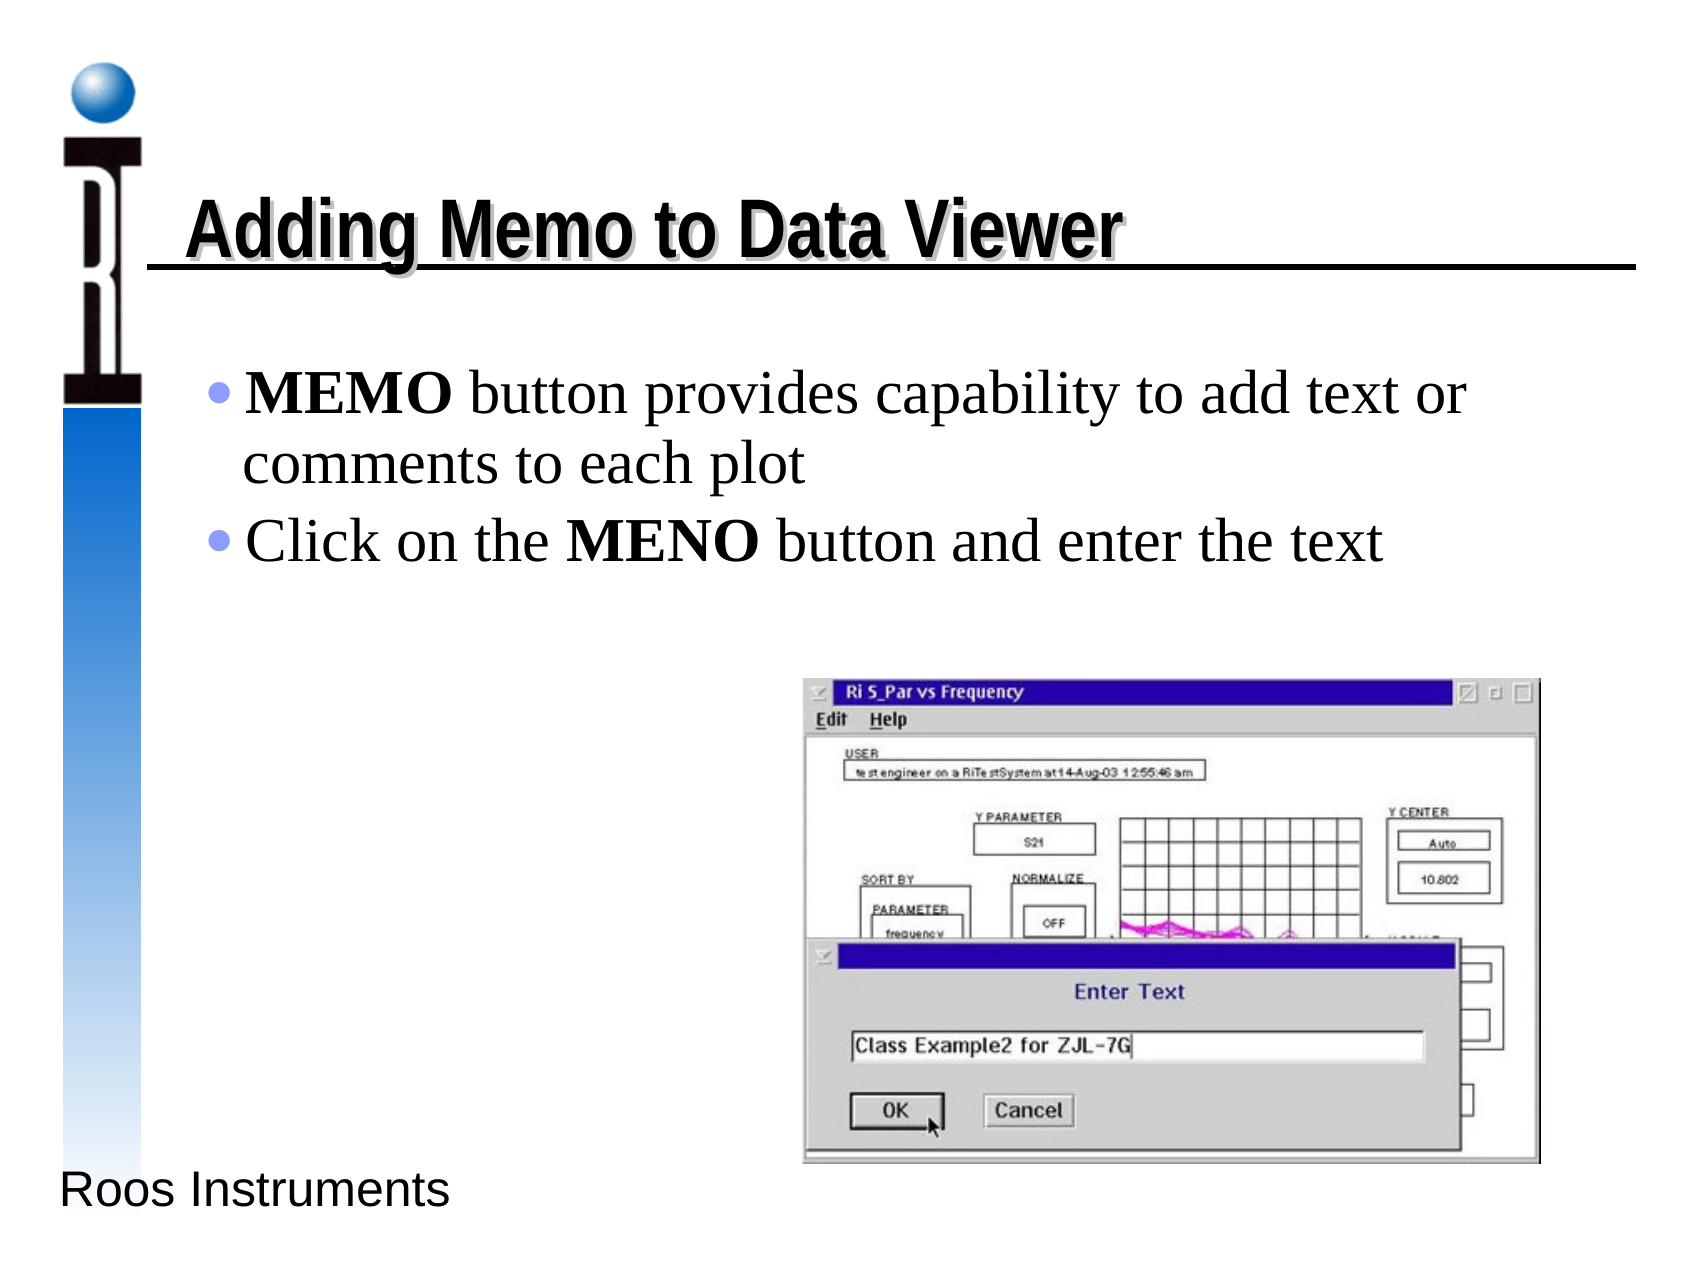

Adding Memo to Data Viewer
MEMO button provides capability to add text or comments to each plot
Click on the MENO button and enter the text